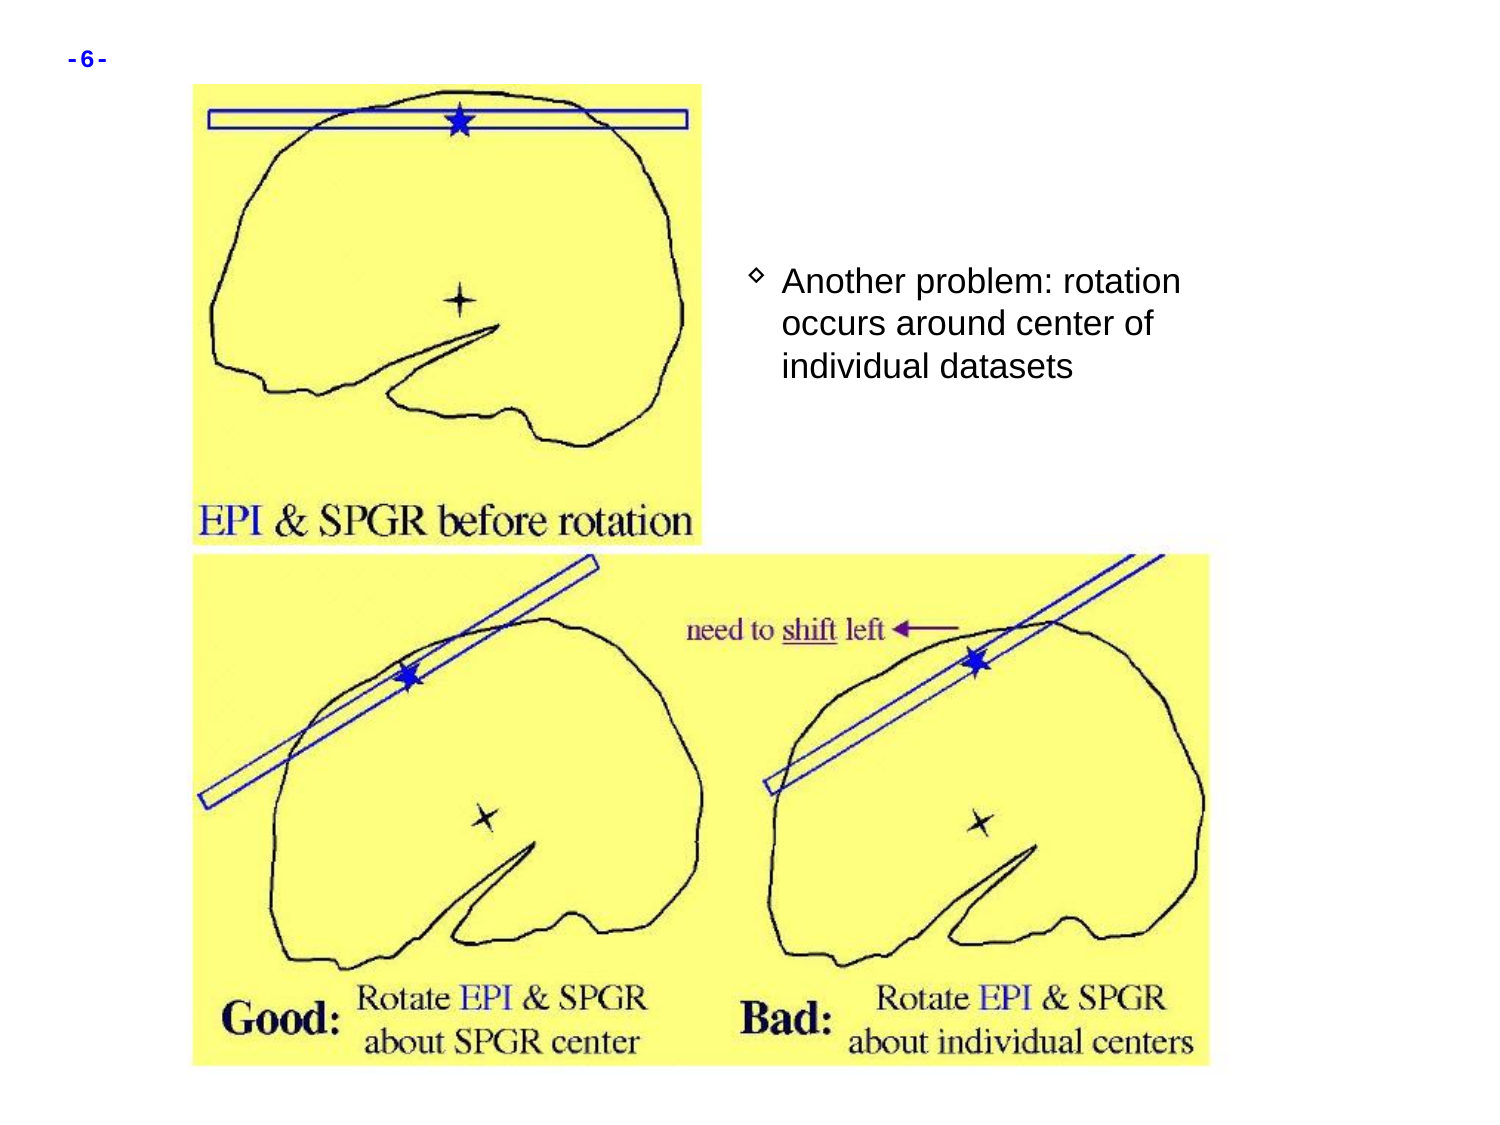

Another problem: rotation occurs around center of individual datasets